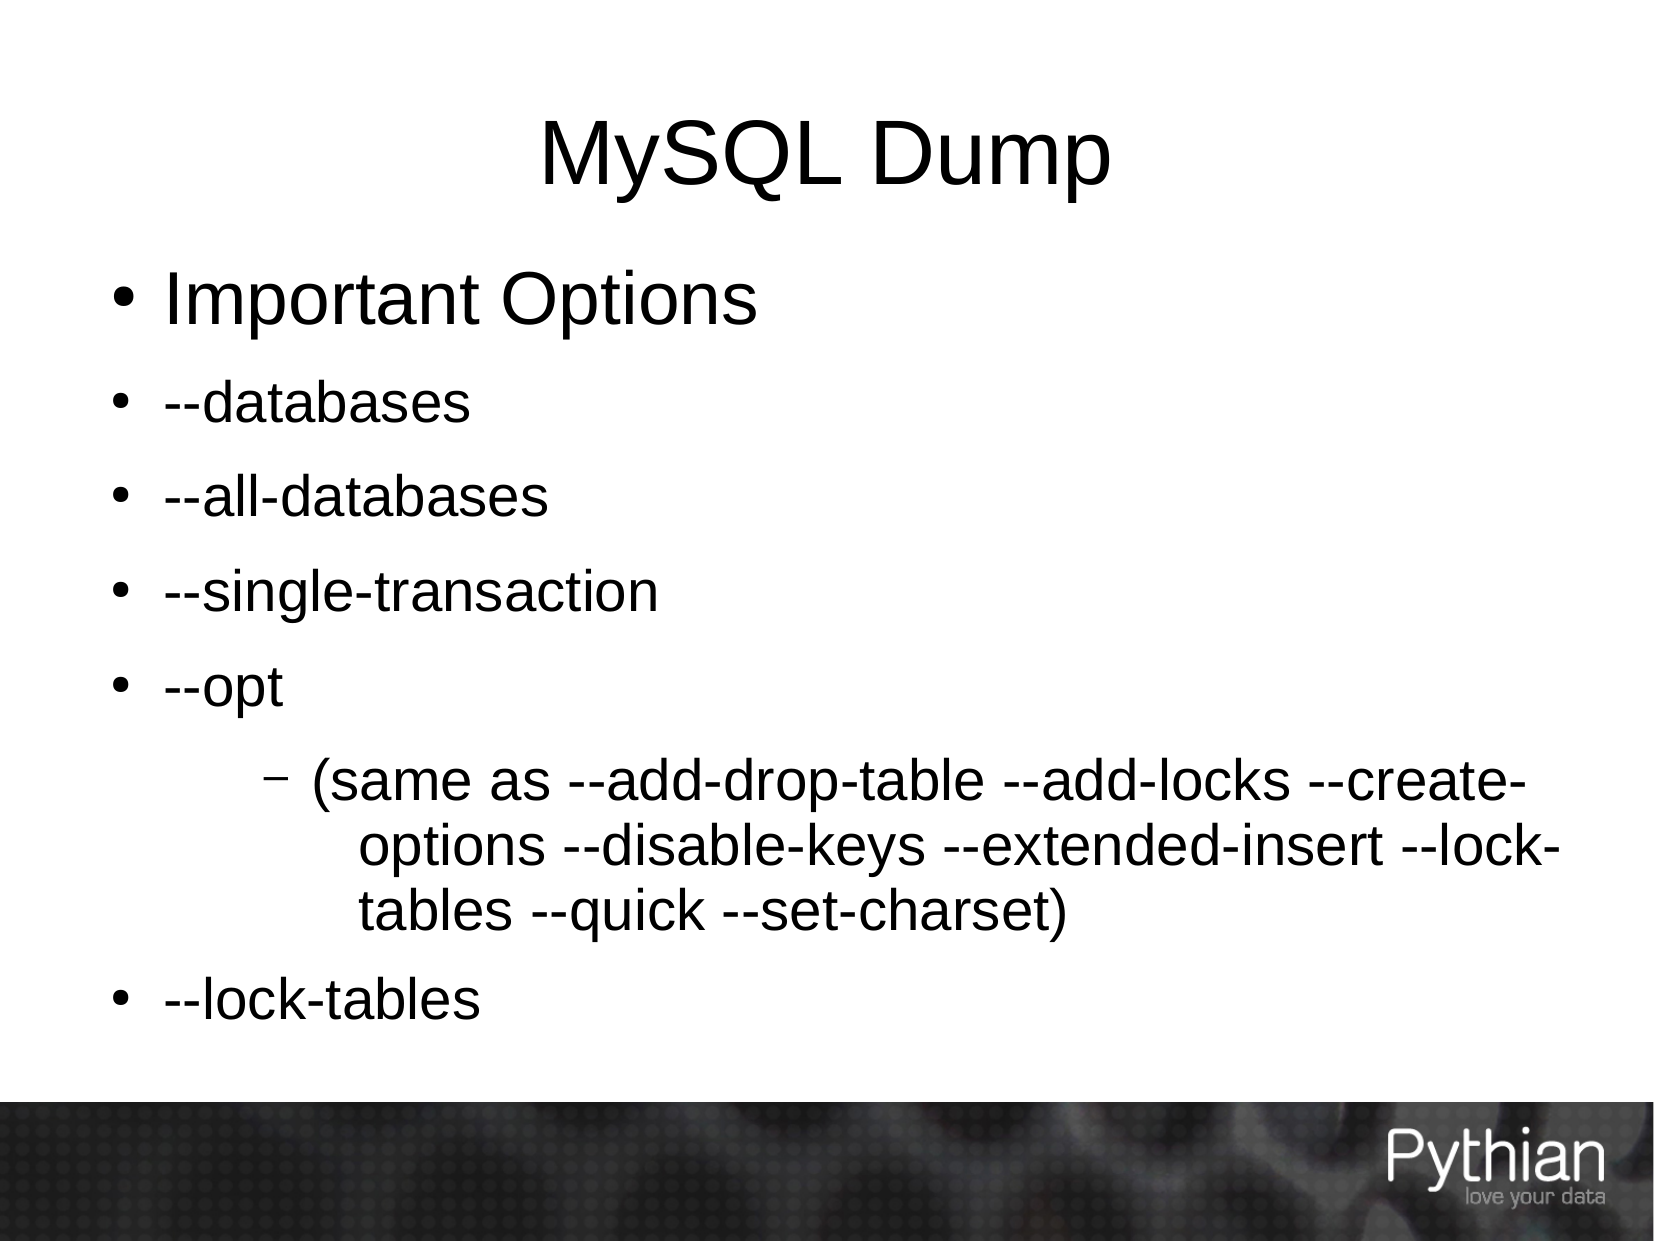

# MySQL Dump
Important Options
--databases
--all-databases
--single-transaction
--opt
(same as --add-drop-table --add-locks --create-options --disable-keys --extended-insert --lock-tables --quick --set-charset)
--lock-tables